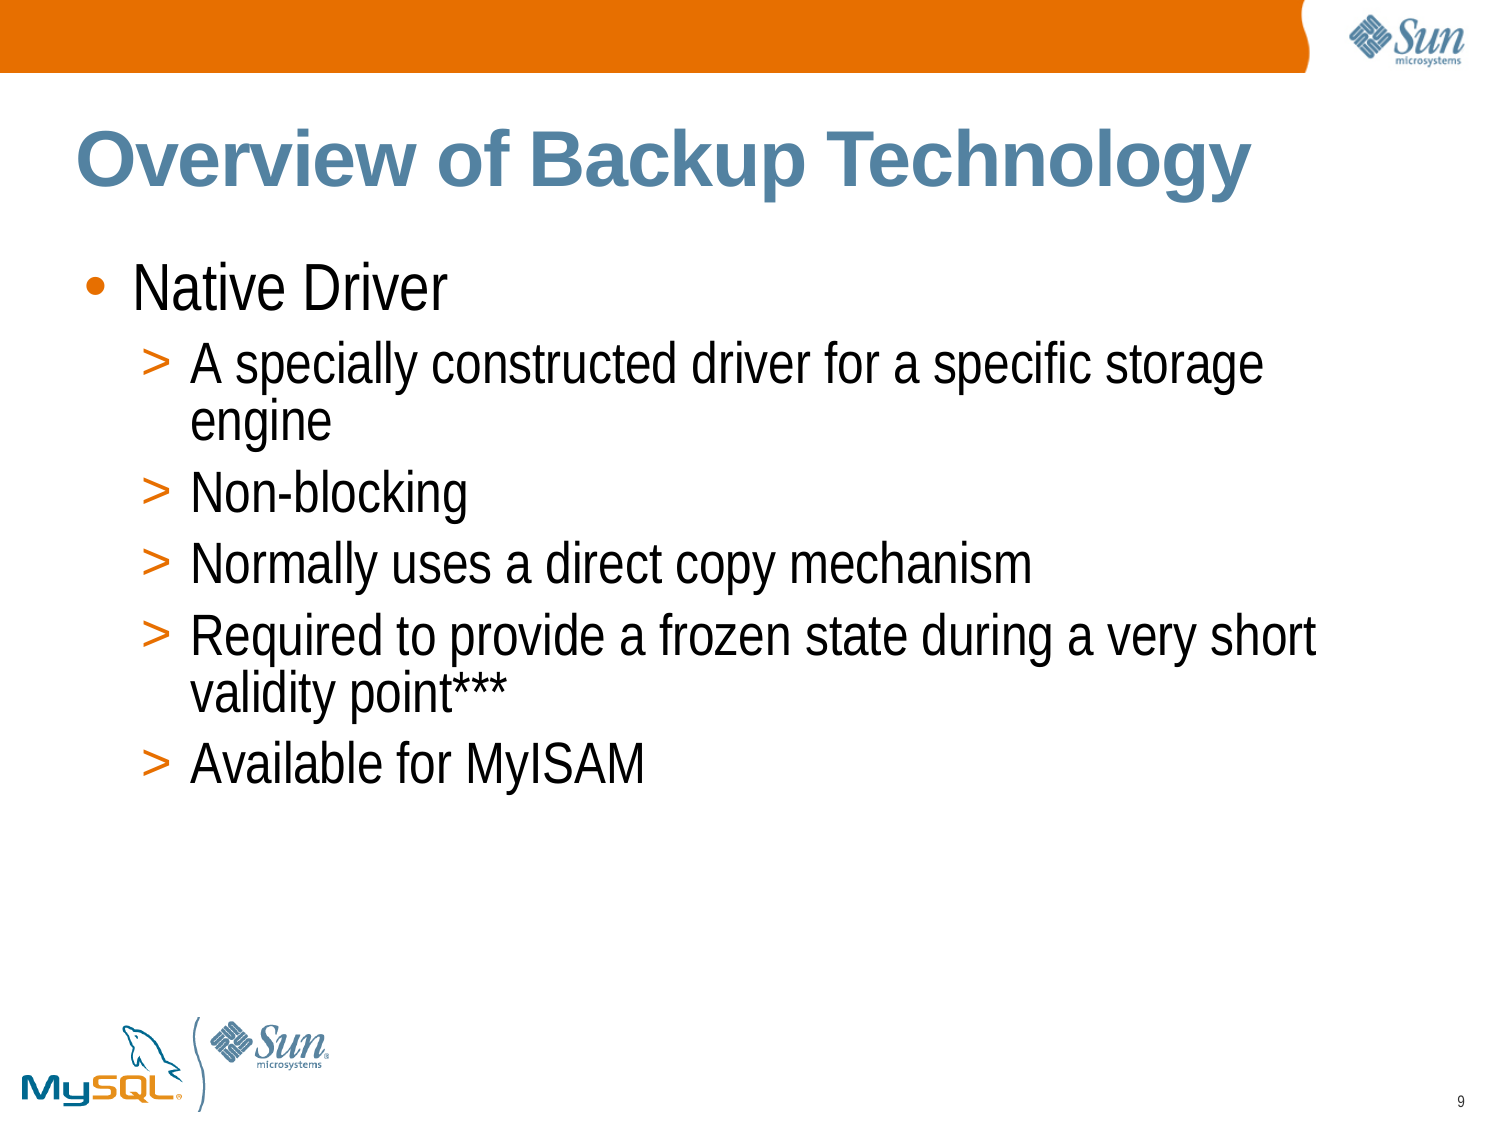

# Overview of Backup Technology
Native Driver
A specially constructed driver for a specific storage engine
Non-blocking
Normally uses a direct copy mechanism
Required to provide a frozen state during a very short validity point***
Available for MyISAM